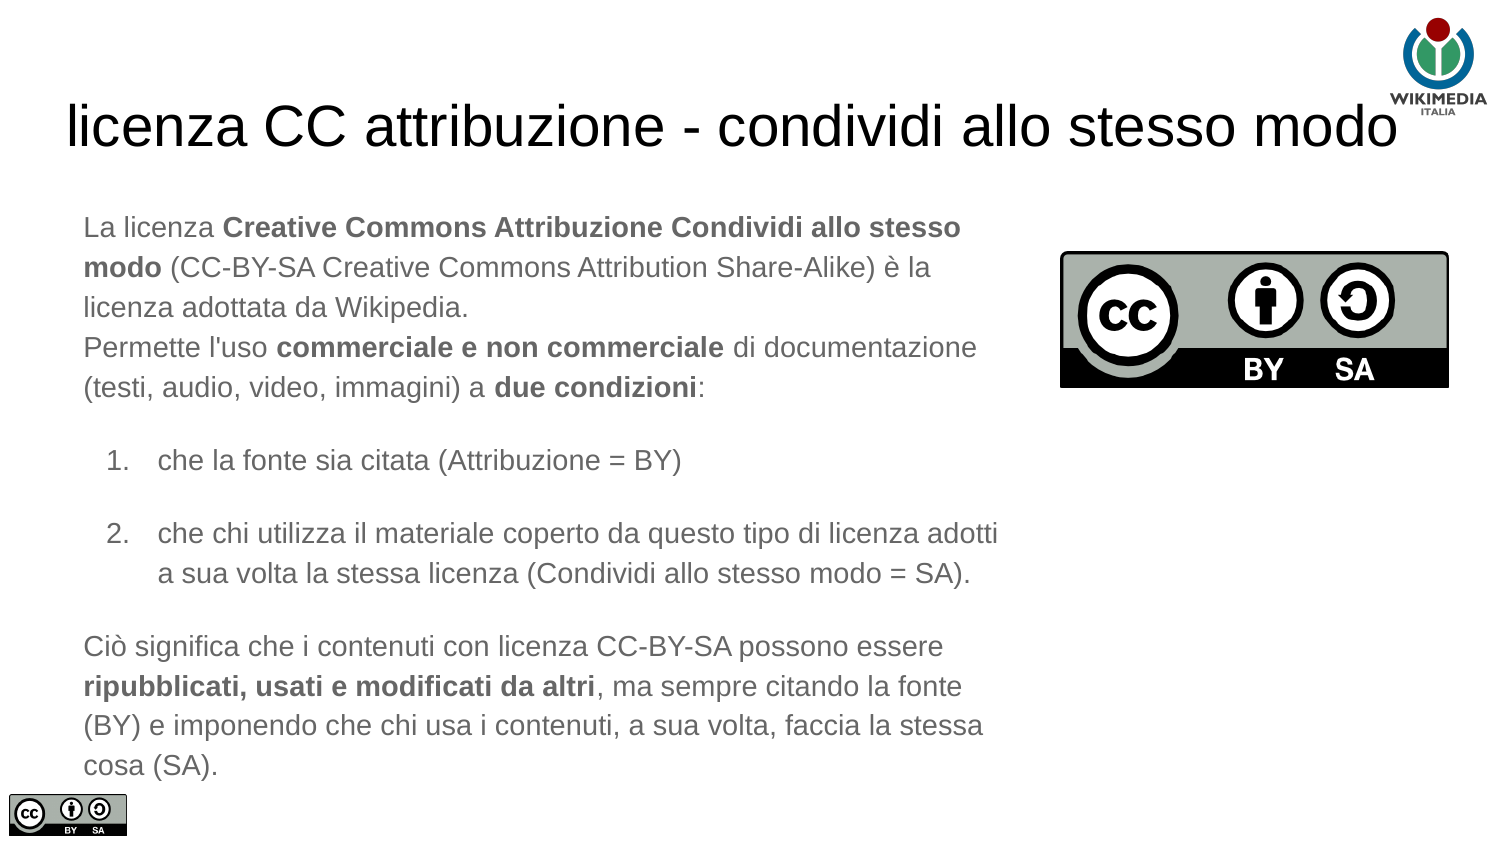

# licenza CC attribuzione - condividi allo stesso modo
La licenza Creative Commons Attribuzione Condividi allo stesso modo (CC-BY-SA Creative Commons Attribution Share-Alike) è la licenza adottata da Wikipedia.
Permette l'uso commerciale e non commerciale di documentazione (testi, audio, video, immagini) a due condizioni:
che la fonte sia citata (Attribuzione = BY)
che chi utilizza il materiale coperto da questo tipo di licenza adotti a sua volta la stessa licenza (Condividi allo stesso modo = SA).
Ciò significa che i contenuti con licenza CC-BY-SA possono essere ripubblicati, usati e modificati da altri, ma sempre citando la fonte (BY) e imponendo che chi usa i contenuti, a sua volta, faccia la stessa cosa (SA).